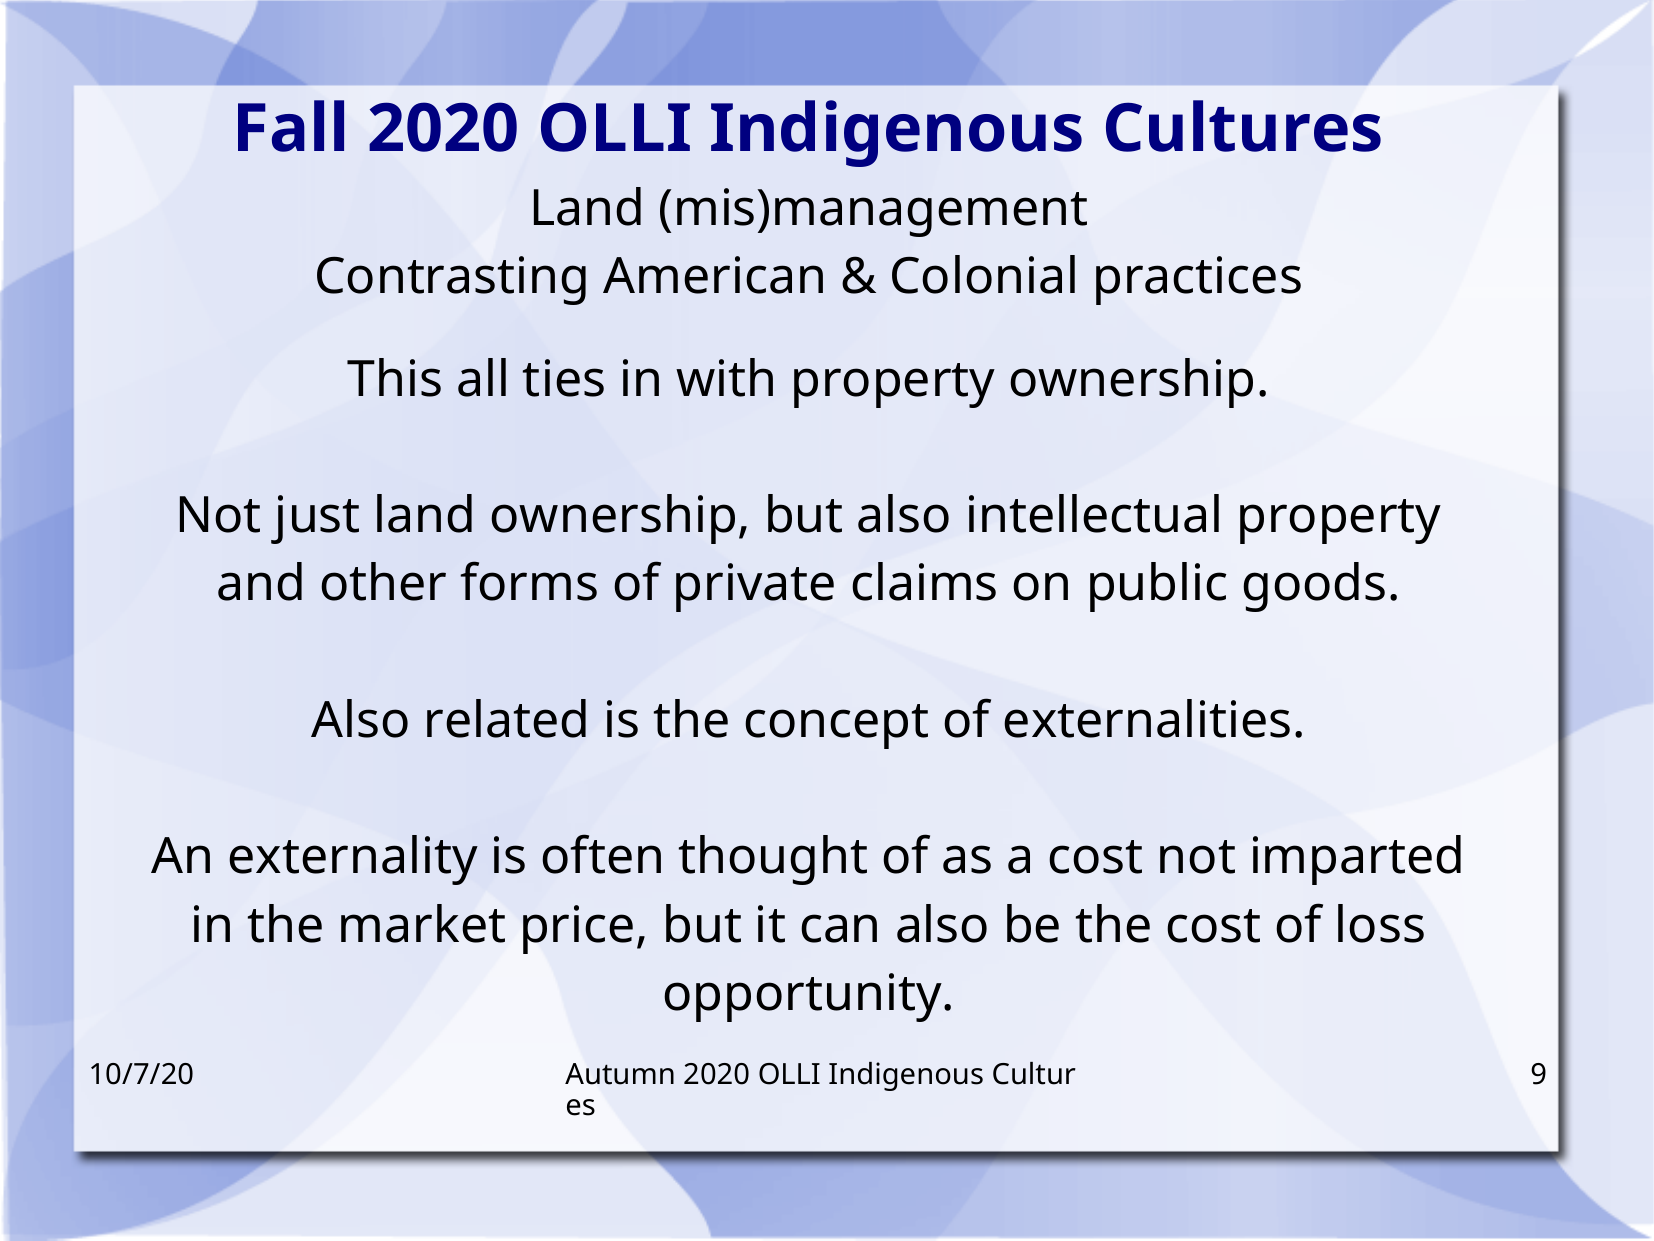

# Fall 2020 OLLI Indigenous Cultures Land (mis)management Contrasting American & Colonial practices
This all ties in with property ownership.
Not just land ownership, but also intellectual property and other forms of private claims on public goods.
Also related is the concept of externalities.
An externality is often thought of as a cost not imparted in the market price, but it can also be the cost of loss opportunity.
10/7/20
Autumn 2020 OLLI Indigenous Cultures
9